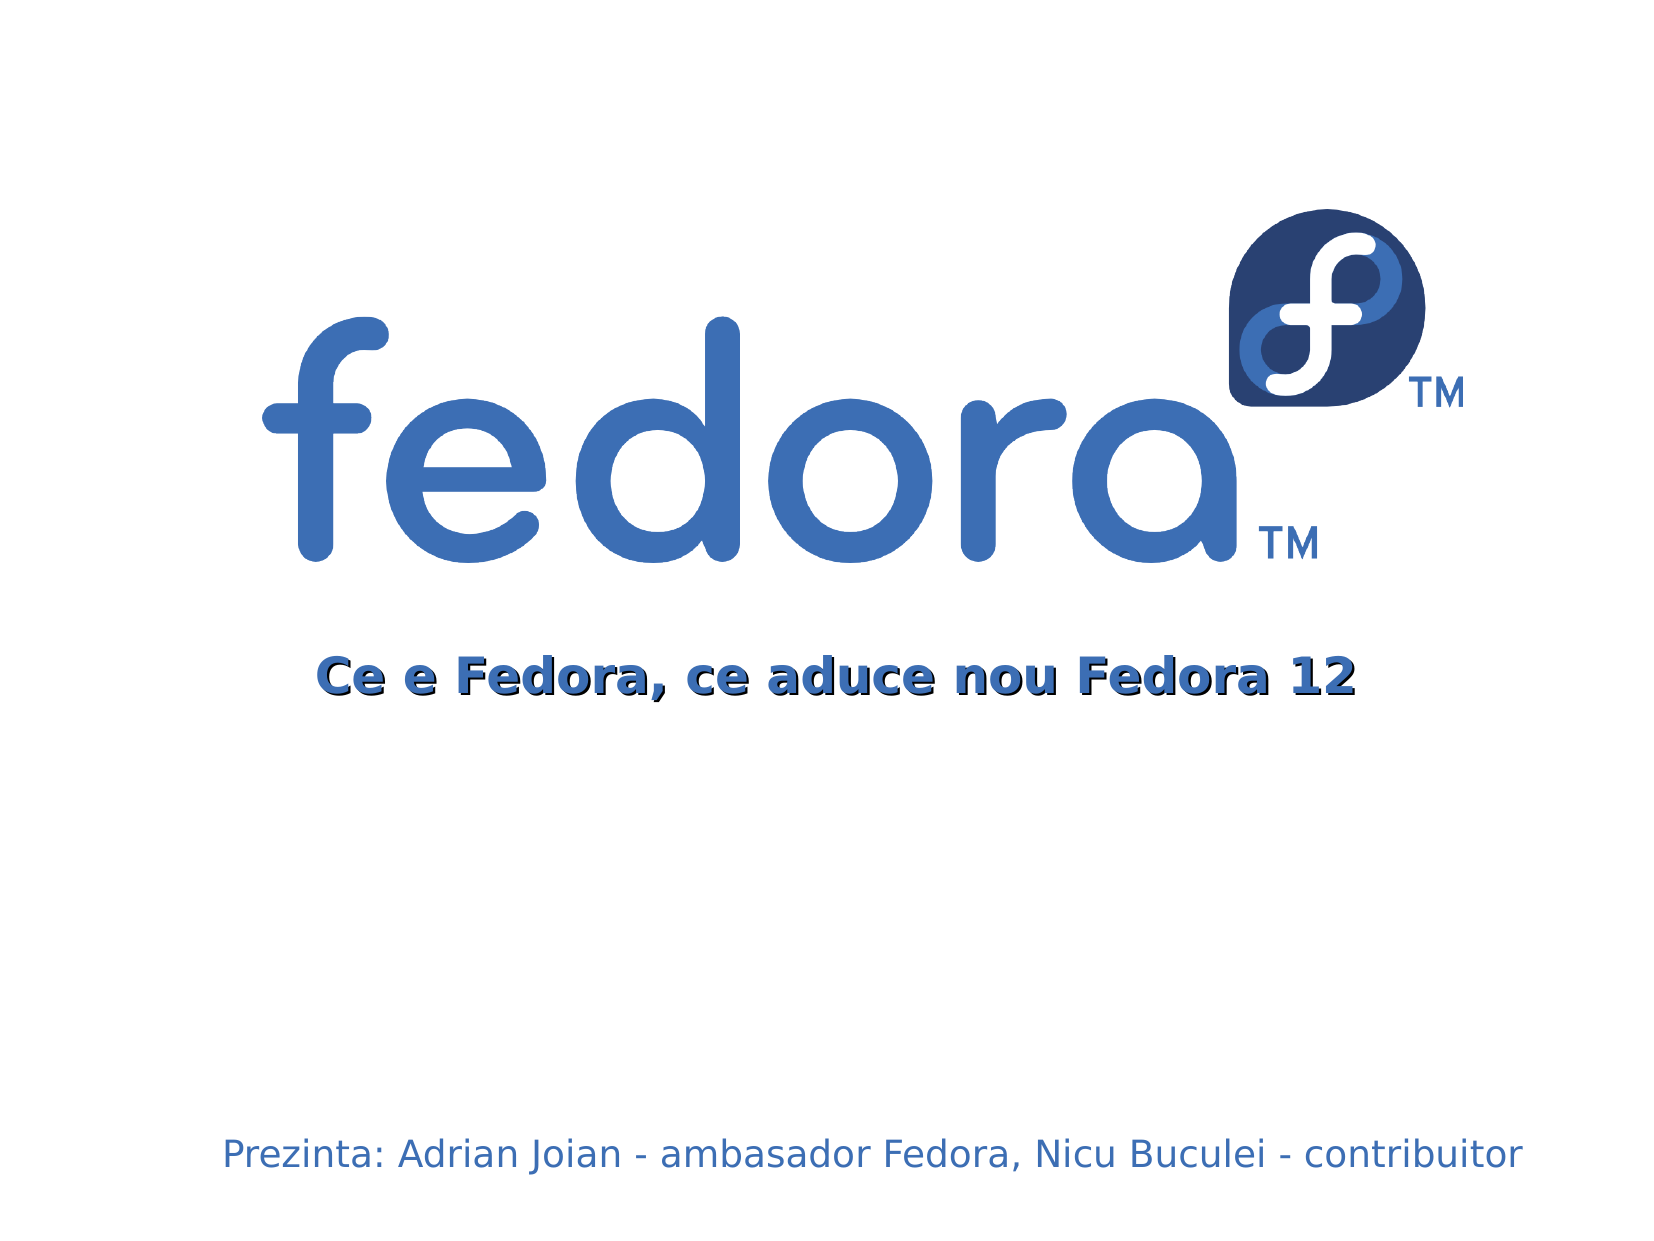

Ce e Fedora, ce aduce nou Fedora 12
Prezinta: Adrian Joian - ambasador Fedora, Nicu Buculei - contribuitor